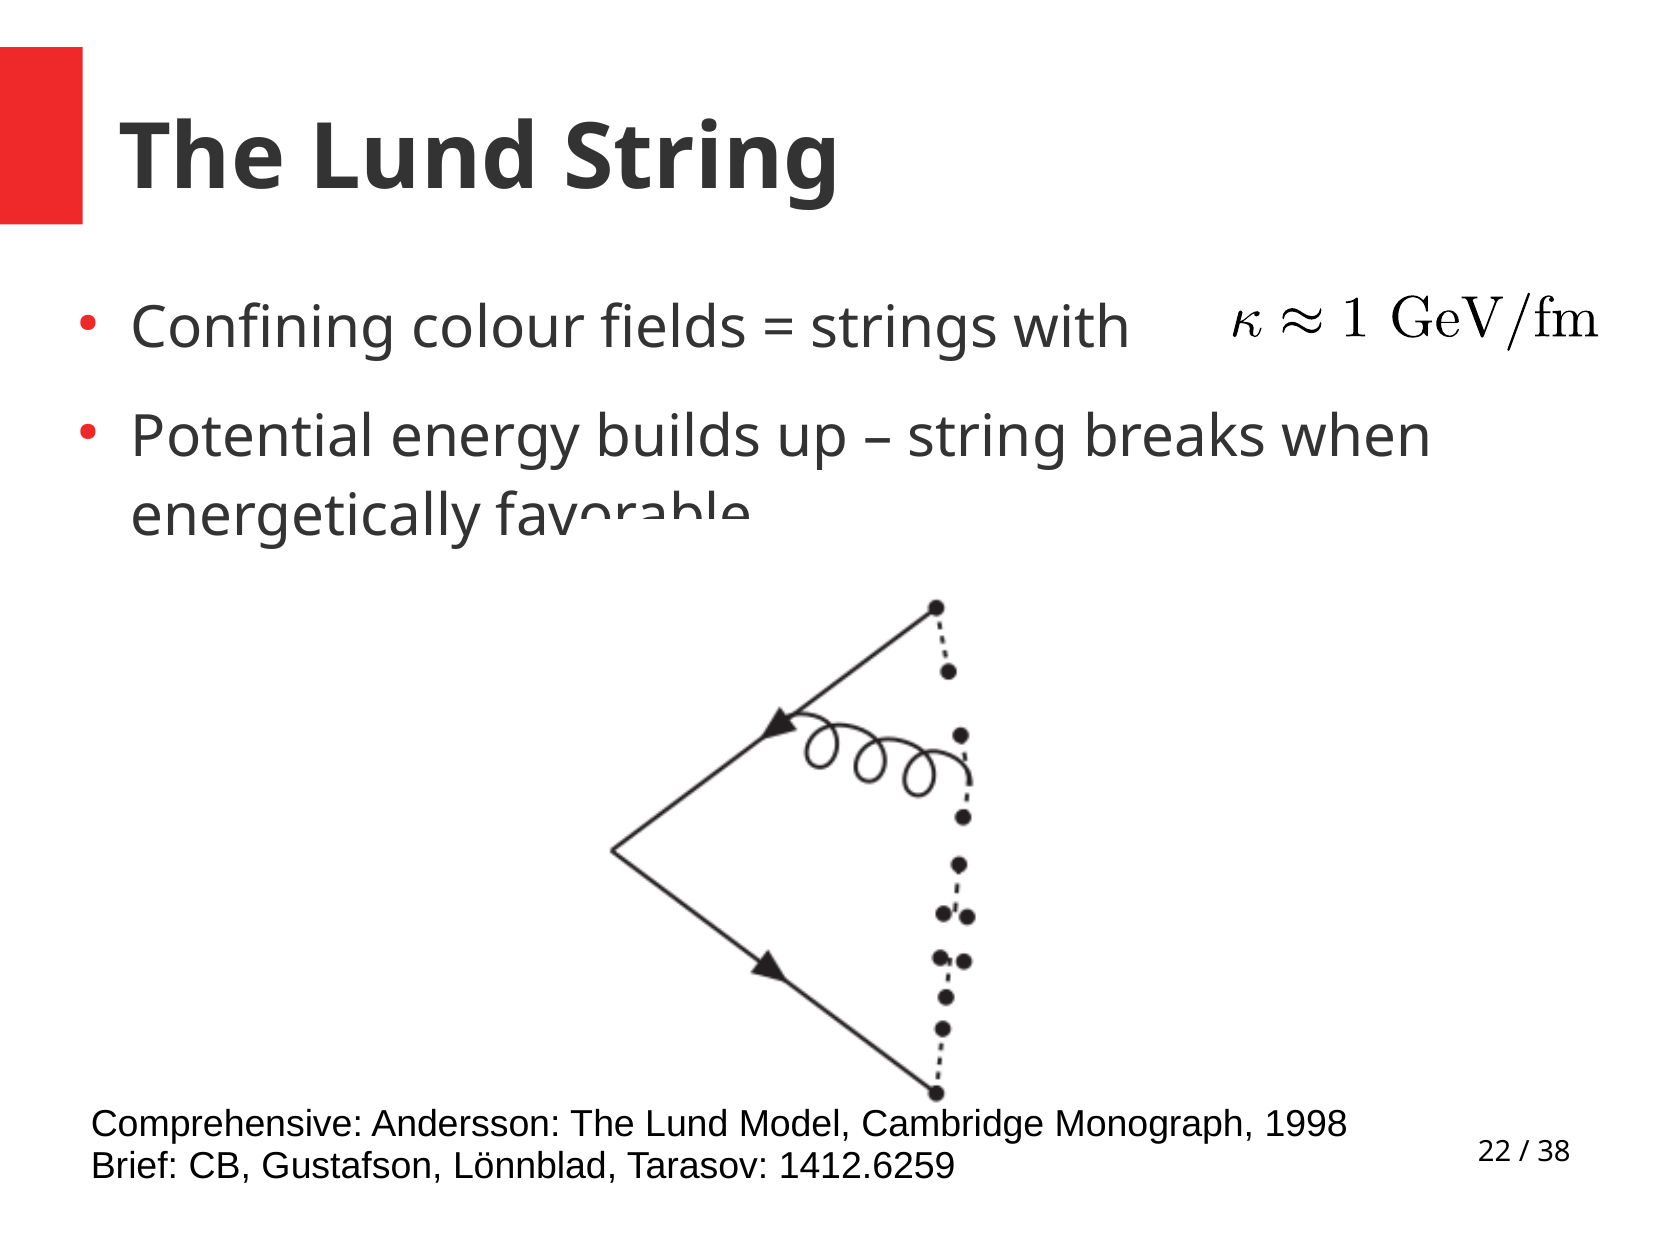

# The Lund String
Confining colour fields = strings with
Potential energy builds up – string breaks when energetically favorable.
Comprehensive: Andersson: The Lund Model, Cambridge Monograph, 1998
Brief: CB, Gustafson, Lönnblad, Tarasov: 1412.6259
22